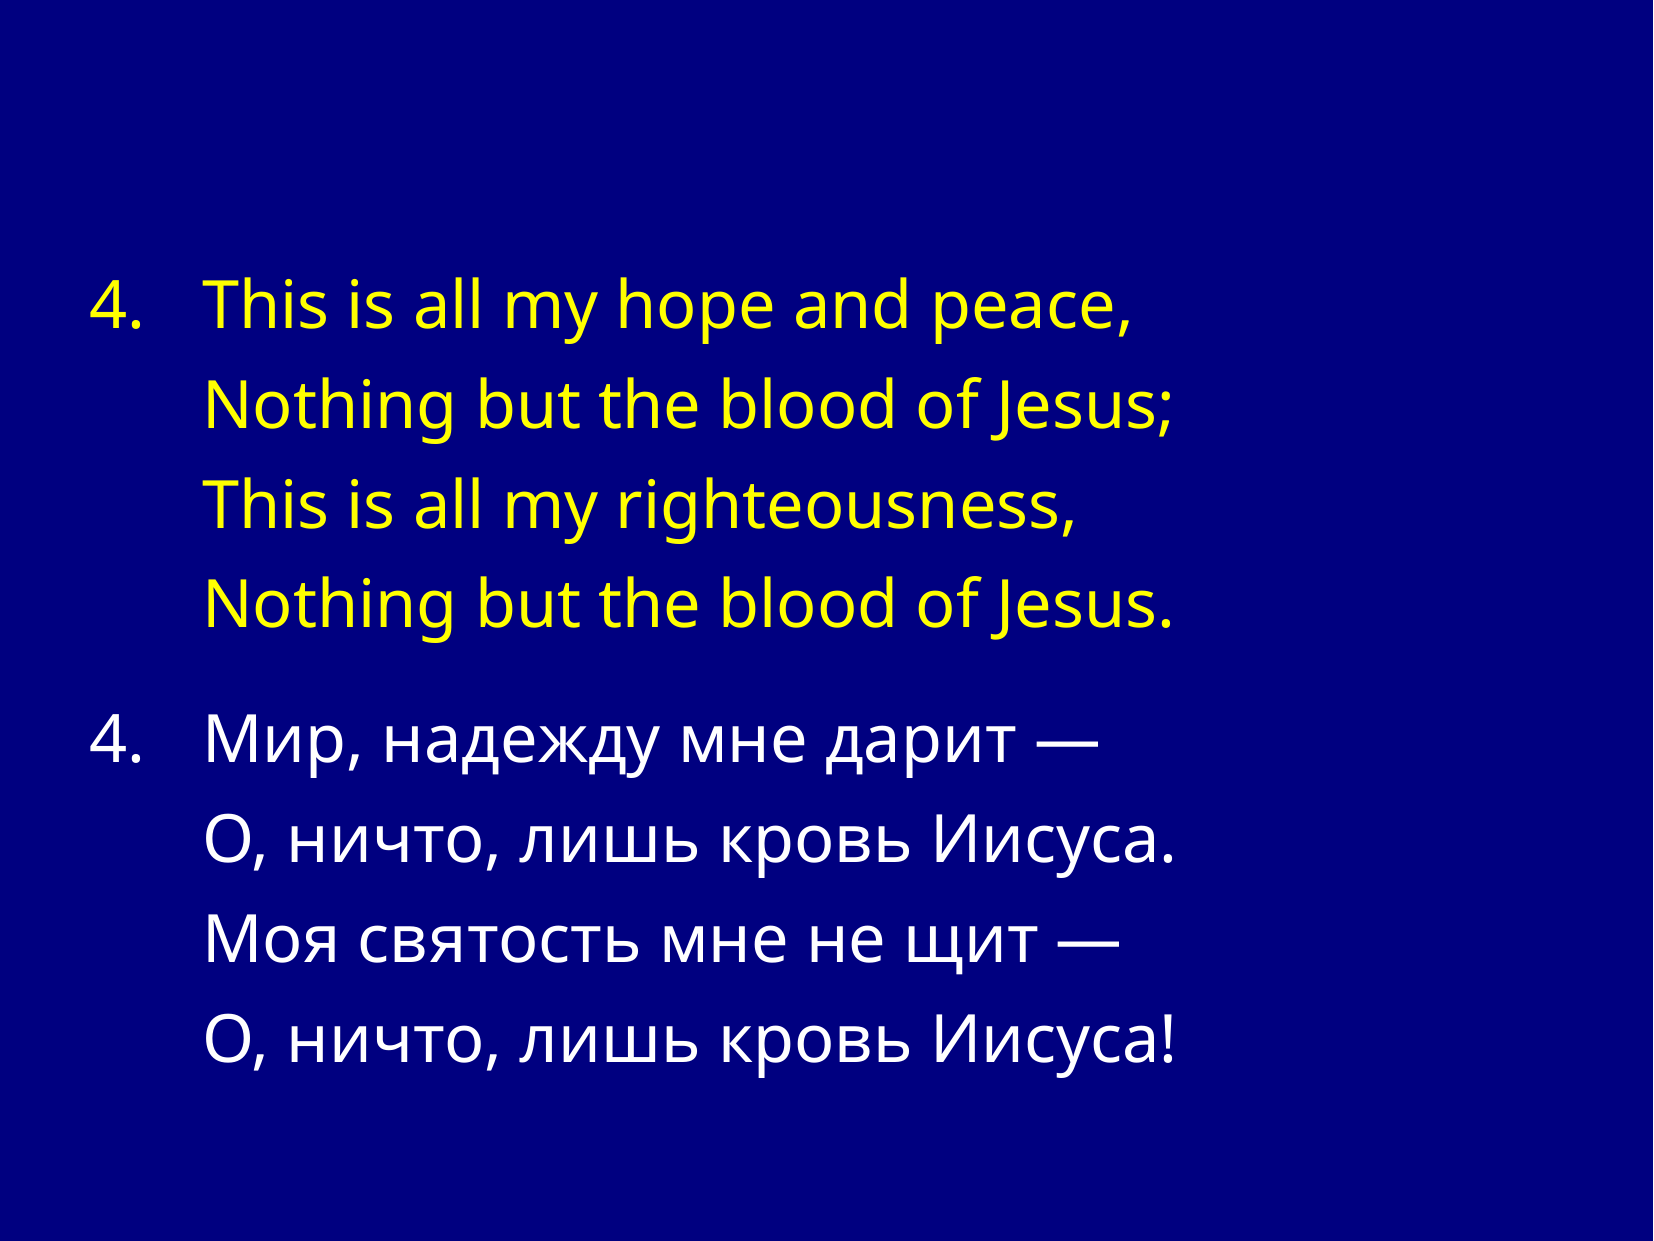

4.	This is all my hope and peace,
	Nothing but the blood of Jesus;
	This is all my righteousness,
	Nothing but the blood of Jesus.
4.	Мир, надежду мне дарит —
	О, ничто, лишь кровь Иисуса.
	Моя святость мне не щит —
	О, ничто, лишь кровь Иисуса!